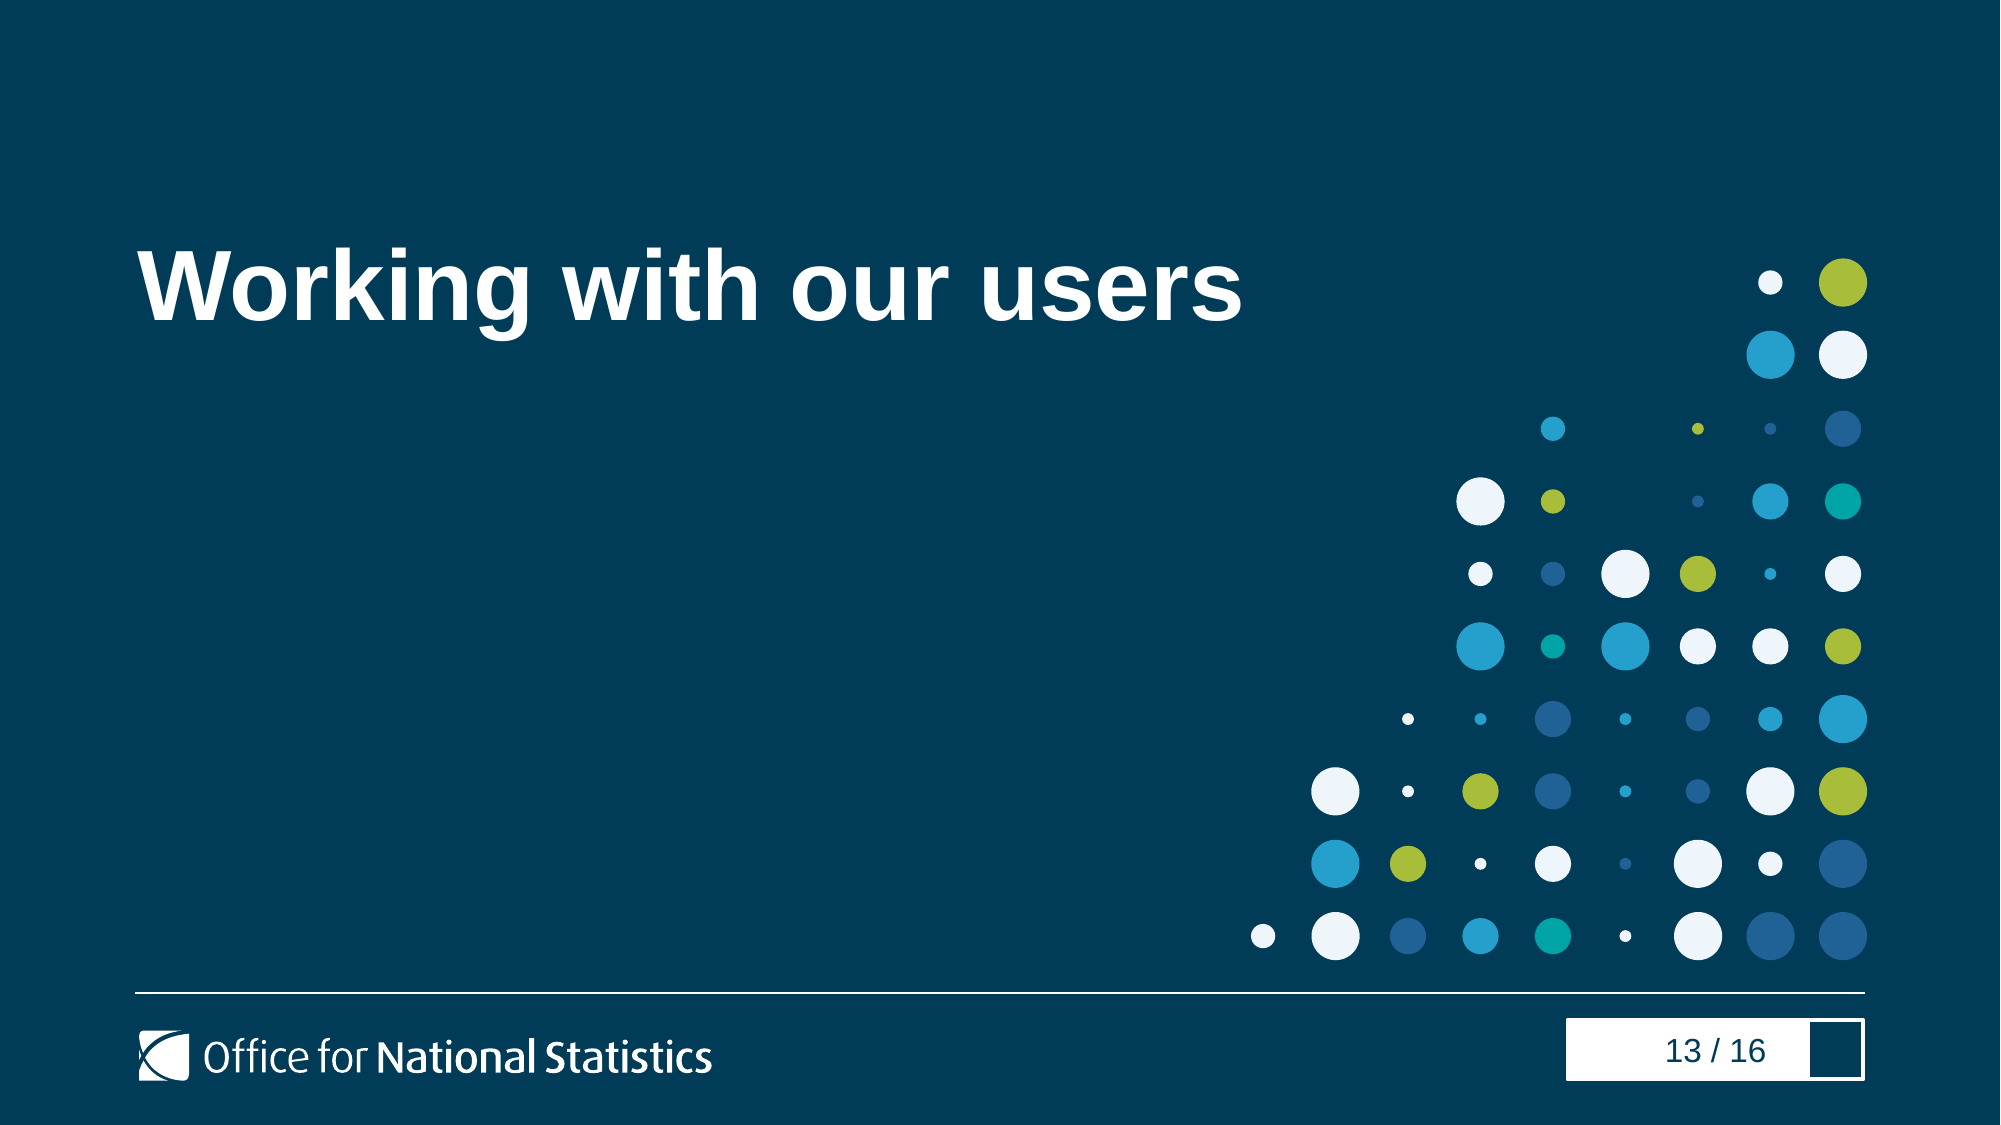

# Working with our users
13 / 16